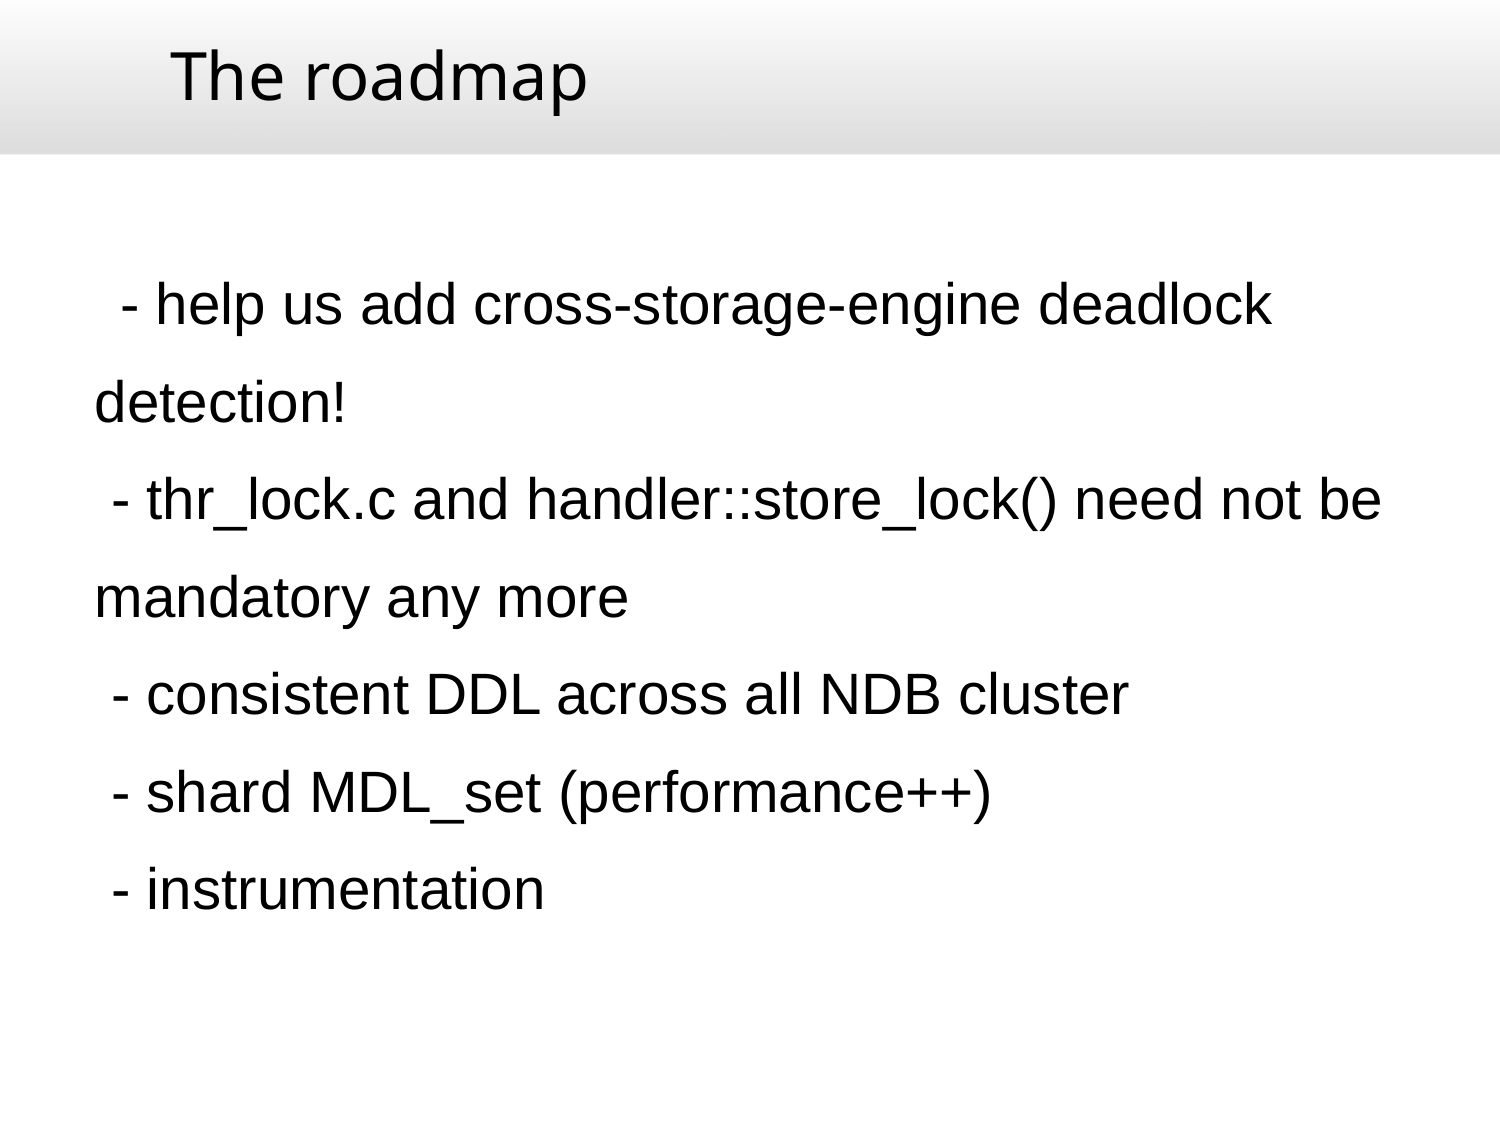

# The roadmap
 - help us add cross-storage-engine deadlock detection!
 - thr_lock.c and handler::store_lock() need not be mandatory any more
 - consistent DDL across all NDB cluster
 - shard MDL_set (performance++)
 - instrumentation